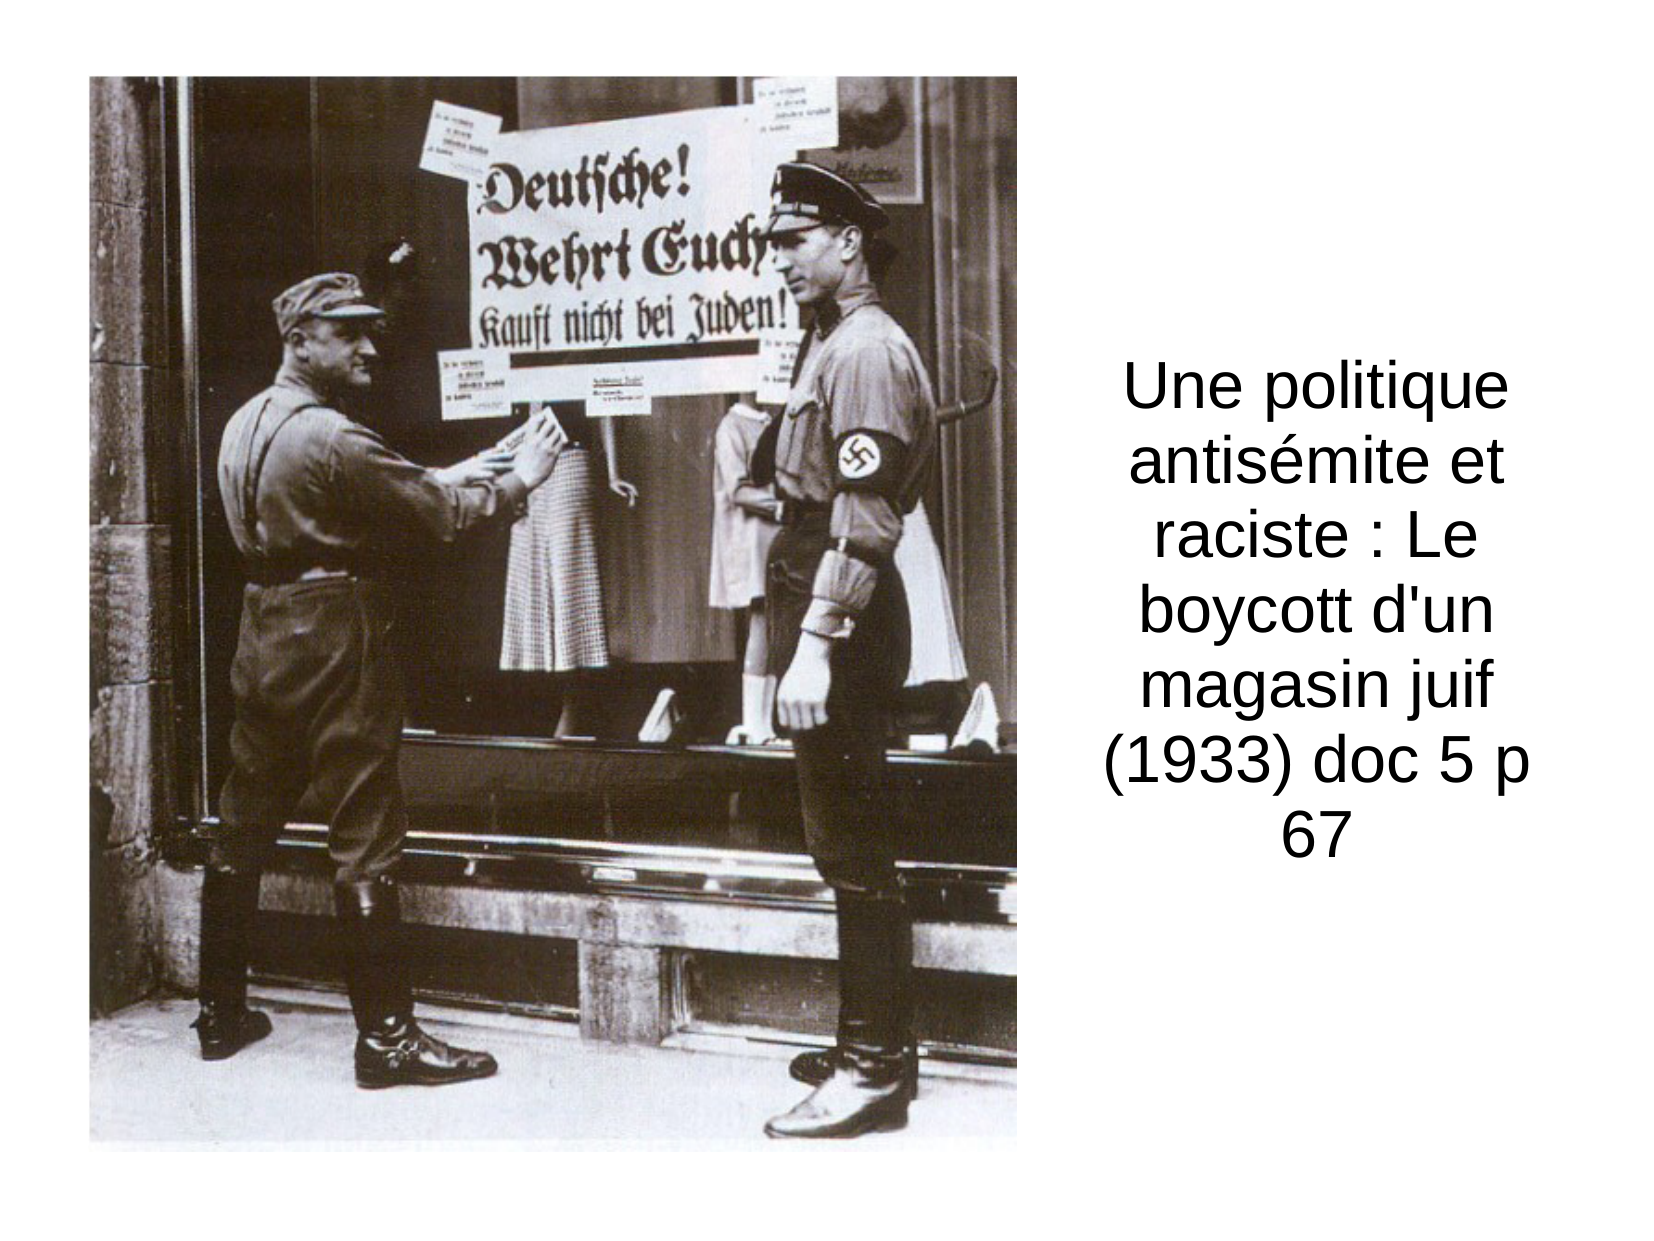

#
Une politique antisémite et raciste : Le boycott d'un magasin juif (1933) doc 5 p 67